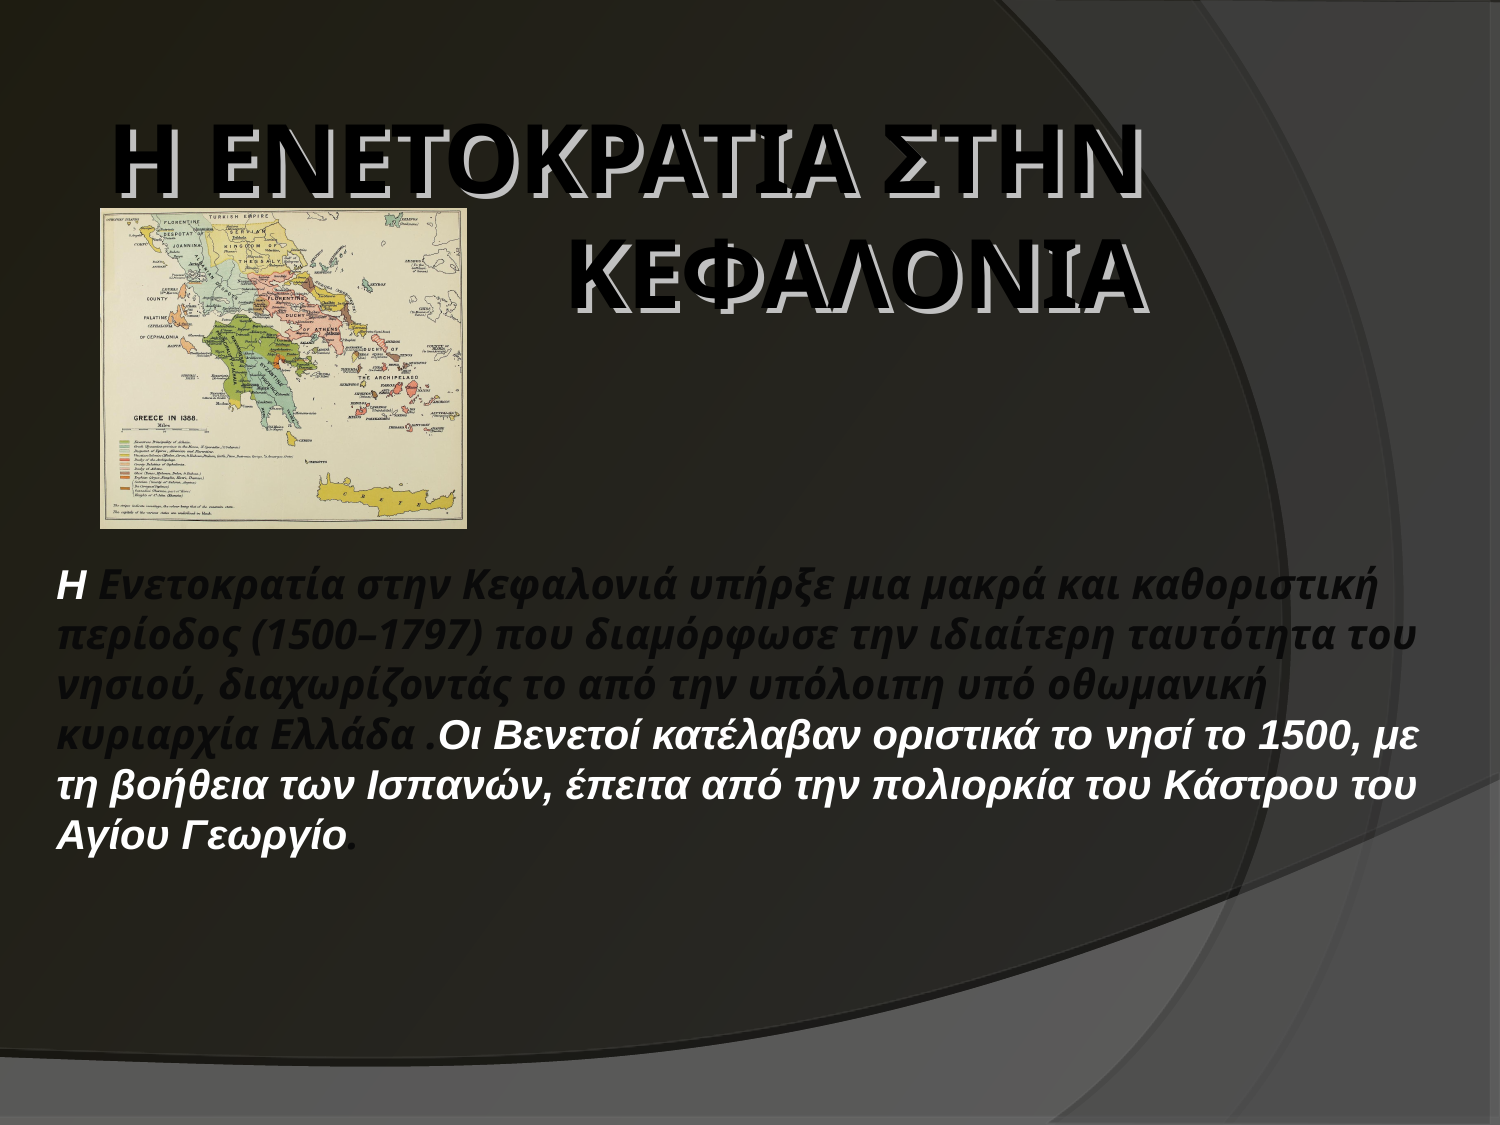

H Ενετοκρατία στην Κεφαλονιά υπήρξε μια μακρά και καθοριστική περίοδος (1500–1797) που διαμόρφωσε την ιδιαίτερη ταυτότητα του νησιού, διαχωρίζοντάς το από την υπόλοιπη υπό οθωμανική κυριαρχία Ελλάδα .Οι Βενετοί κατέλαβαν οριστικά το νησί το 1500, με τη βοήθεια των Ισπανών, έπειτα από την πολιορκία του Κάστρου του Αγίου Γεωργίο.
# Η ΕΝΕΤΟΚΡΑΤΙΑ ΣΤΗΝ ΚΕΦΑΛΟΝΙΑ